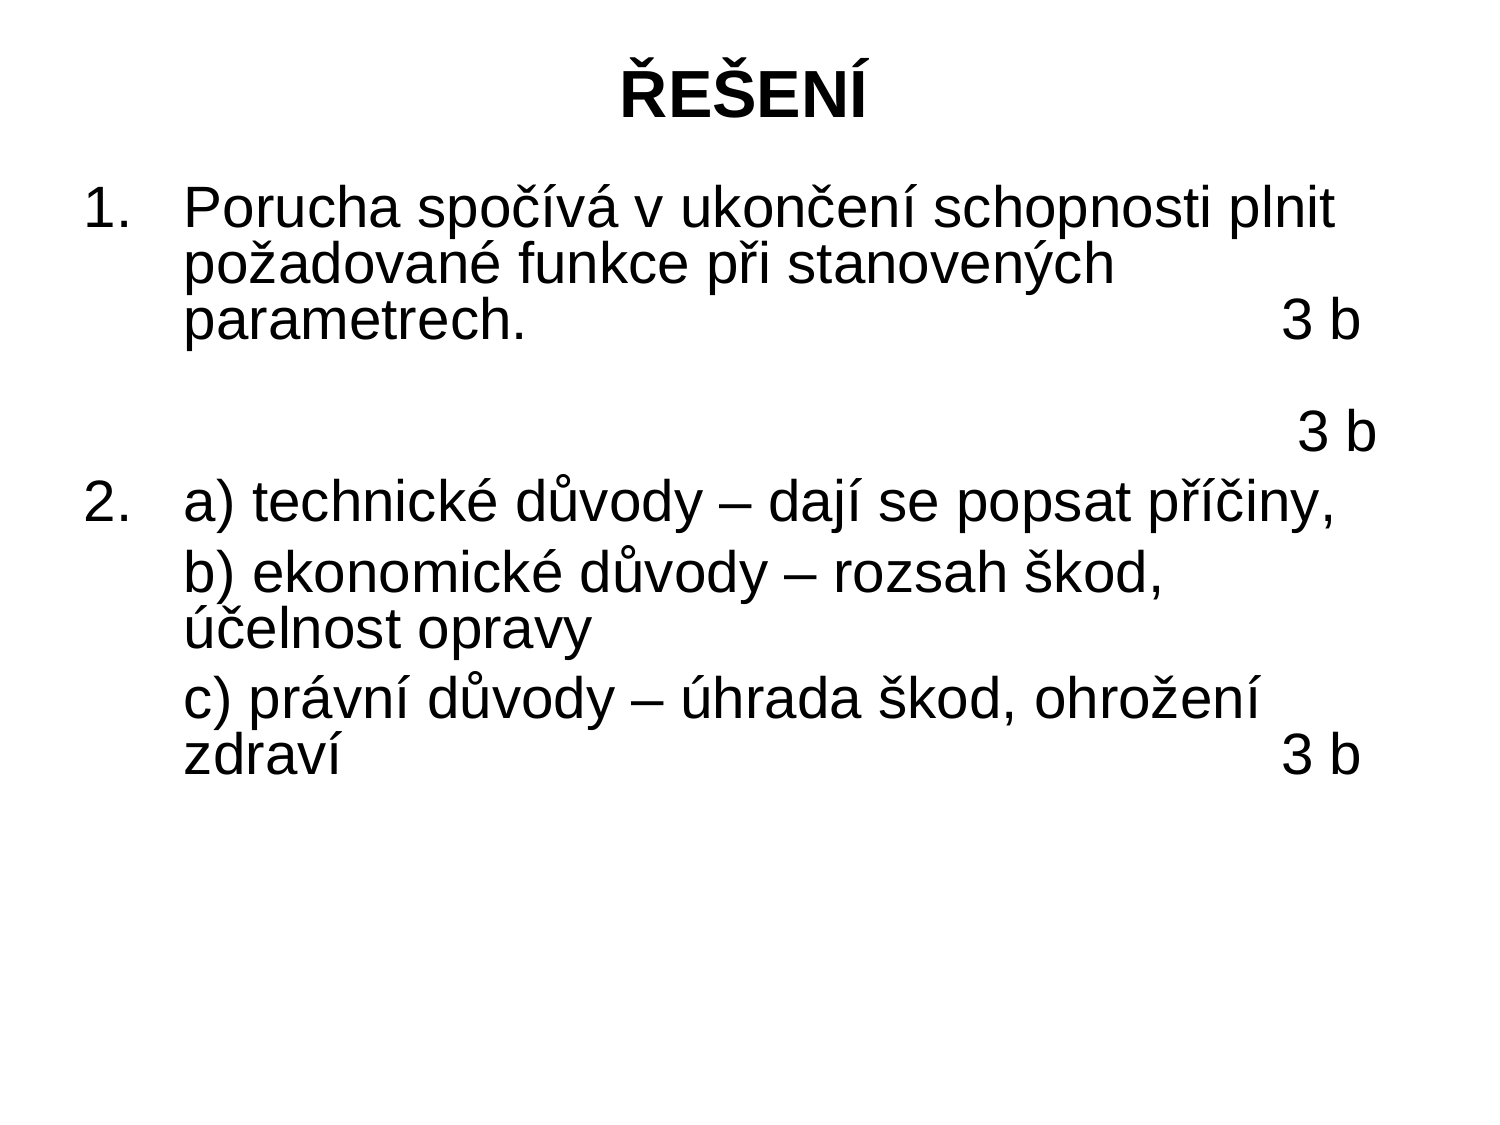

ŘEŠENÍ
# Porucha spočívá v ukončení schopnosti plnit požadované funkce při stanovených parametrech. 	3 b 		3 b
a) technické důvody – dají se popsat příčiny,
 	b) ekonomické důvody – rozsah škod, účelnost opravy
 	c) právní důvody – úhrada škod, ohrožení zdraví	 3 b